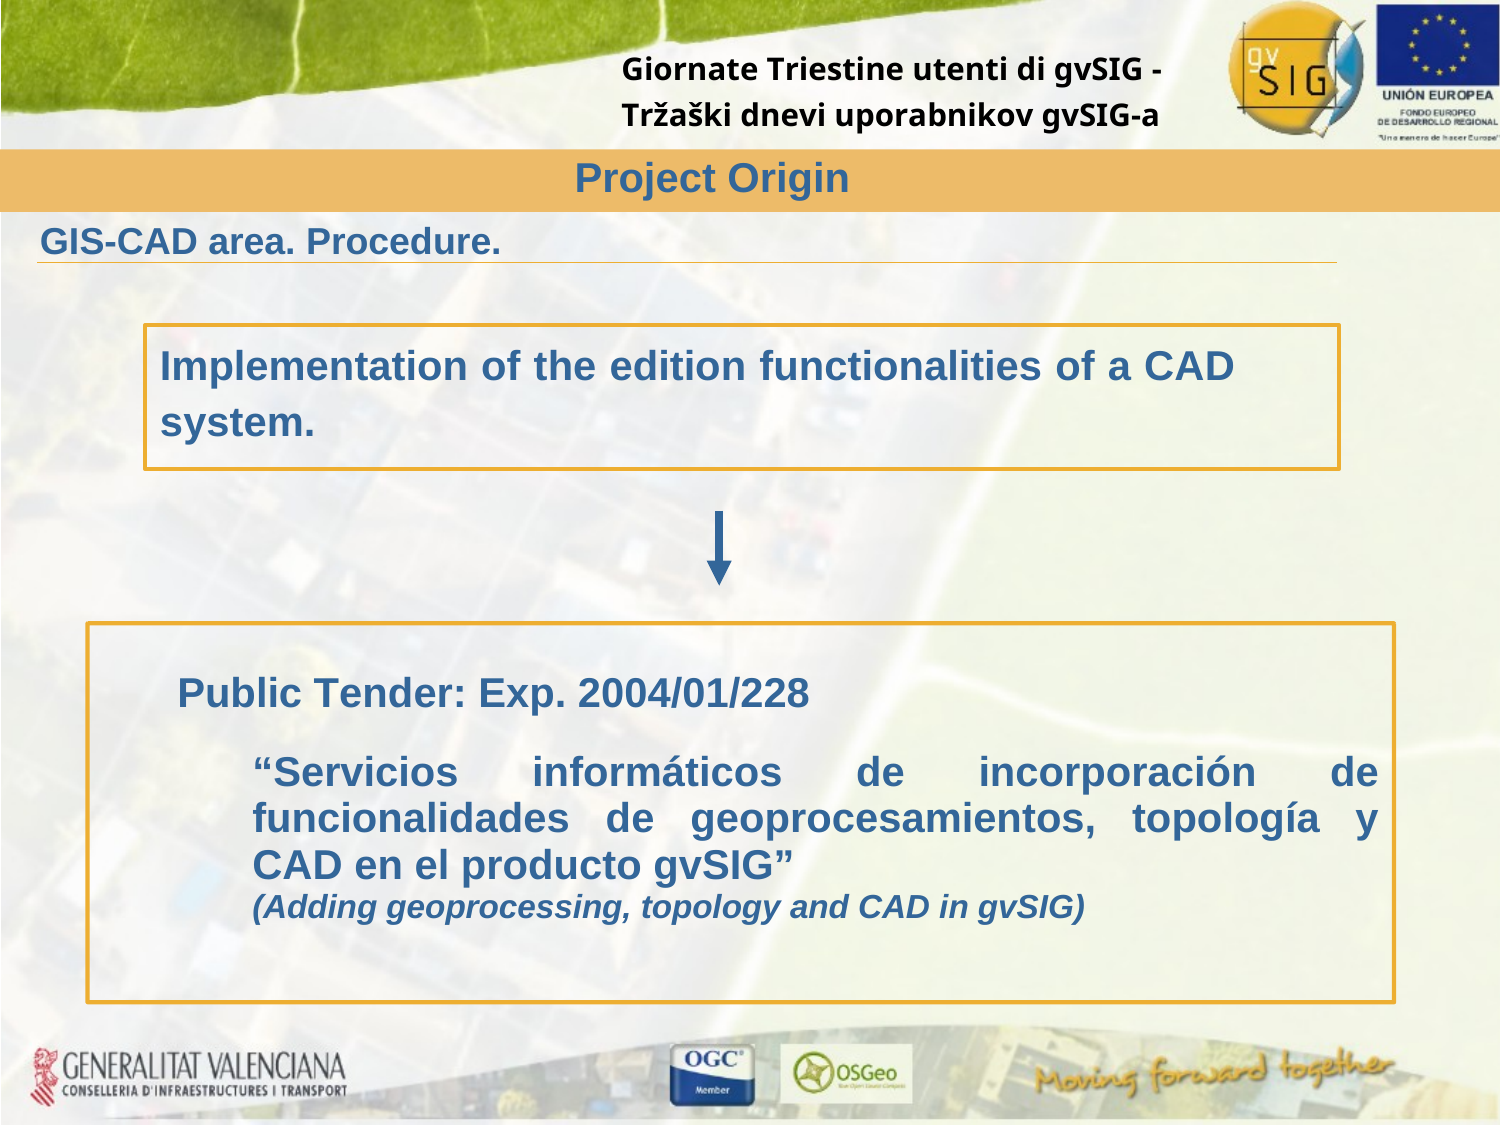

Project Origin
GIS-CAD area. Procedure.
Implementation of the edition functionalities of a CAD system.
Public Tender: Exp. 2004/01/228
“Servicios informáticos de incorporación de funcionalidades de geoprocesamientos, topología y CAD en el producto gvSIG”
(Adding geoprocessing, topology and CAD in gvSIG)